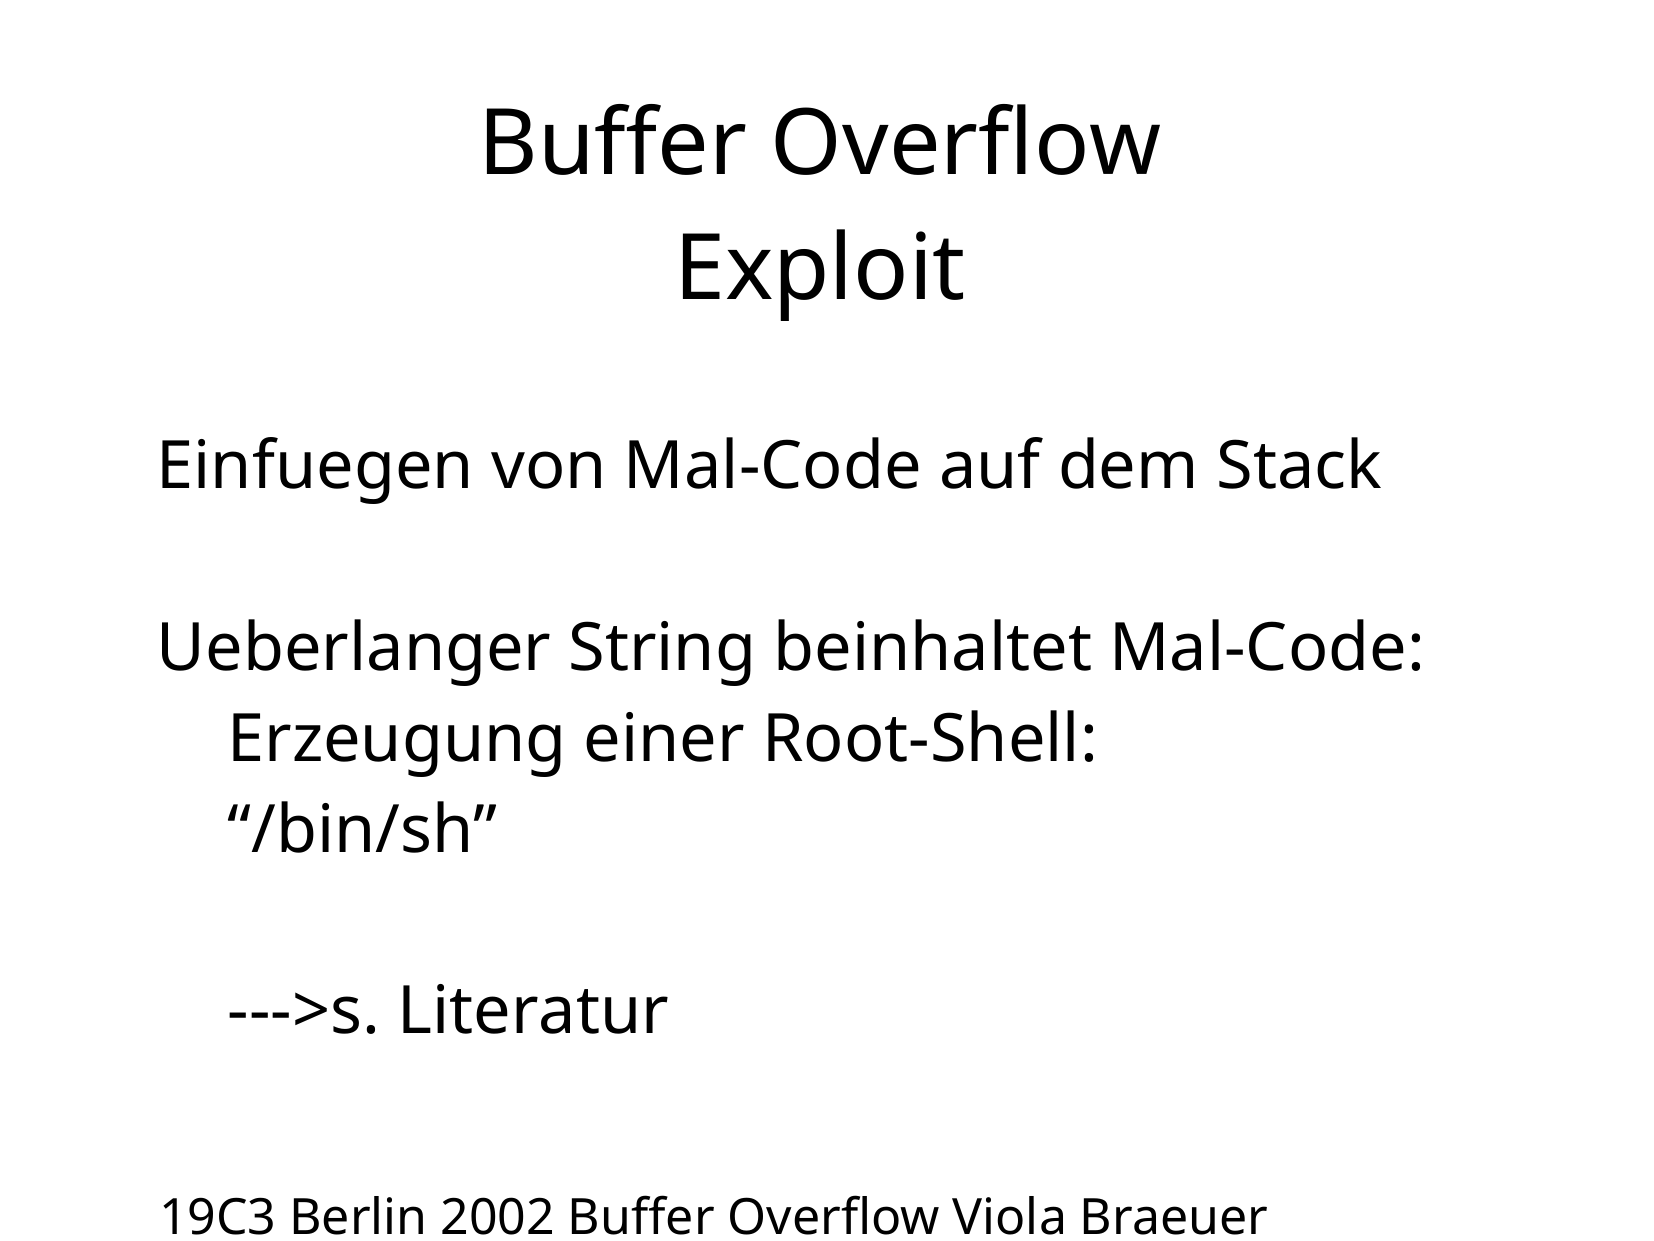

Buffer Overflow
Exploit
Einfuegen von Mal-Code auf dem Stack
Ueberlanger String beinhaltet Mal-Code:
Erzeugung einer Root-Shell:
“/bin/sh”
--->s. Literatur
19C3 Berlin 2002 Buffer Overflow Viola Braeuer